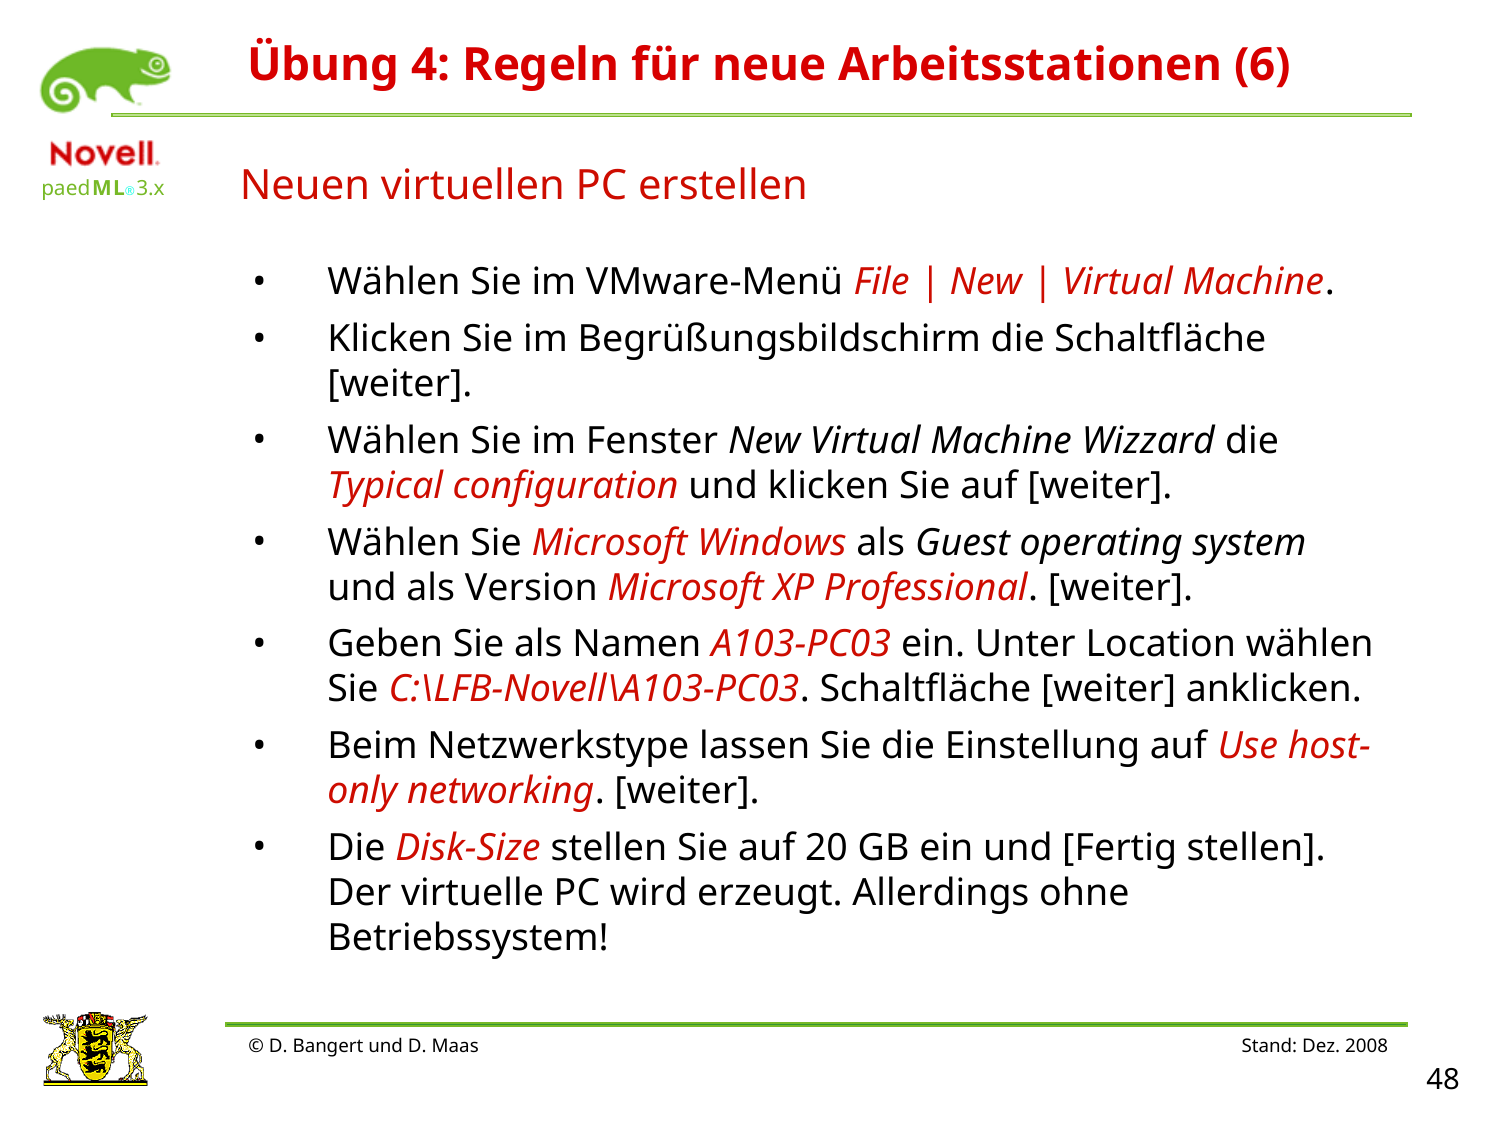

# Übung 4: Regeln für neue Arbeitsstationen (6)‏
Neuen virtuellen PC erstellen
Wählen Sie im VMware-Menü File | New | Virtual Machine.
Klicken Sie im Begrüßungsbildschirm die Schaltfläche [weiter].
Wählen Sie im Fenster New Virtual Machine Wizzard die Typical configuration und klicken Sie auf [weiter].
Wählen Sie Microsoft Windows als Guest operating system und als Version Microsoft XP Professional. [weiter].
Geben Sie als Namen A103-PC03 ein. Unter Location wählen Sie C:\LFB-Novell\A103-PC03. Schaltfläche [weiter] anklicken.
Beim Netzwerkstype lassen Sie die Einstellung auf Use host-only networking. [weiter].
Die Disk-Size stellen Sie auf 20 GB ein und [Fertig stellen]. Der virtuelle PC wird erzeugt. Allerdings ohne Betriebssystem!
© D. Bangert und D. Maas
Dez. 2008
48